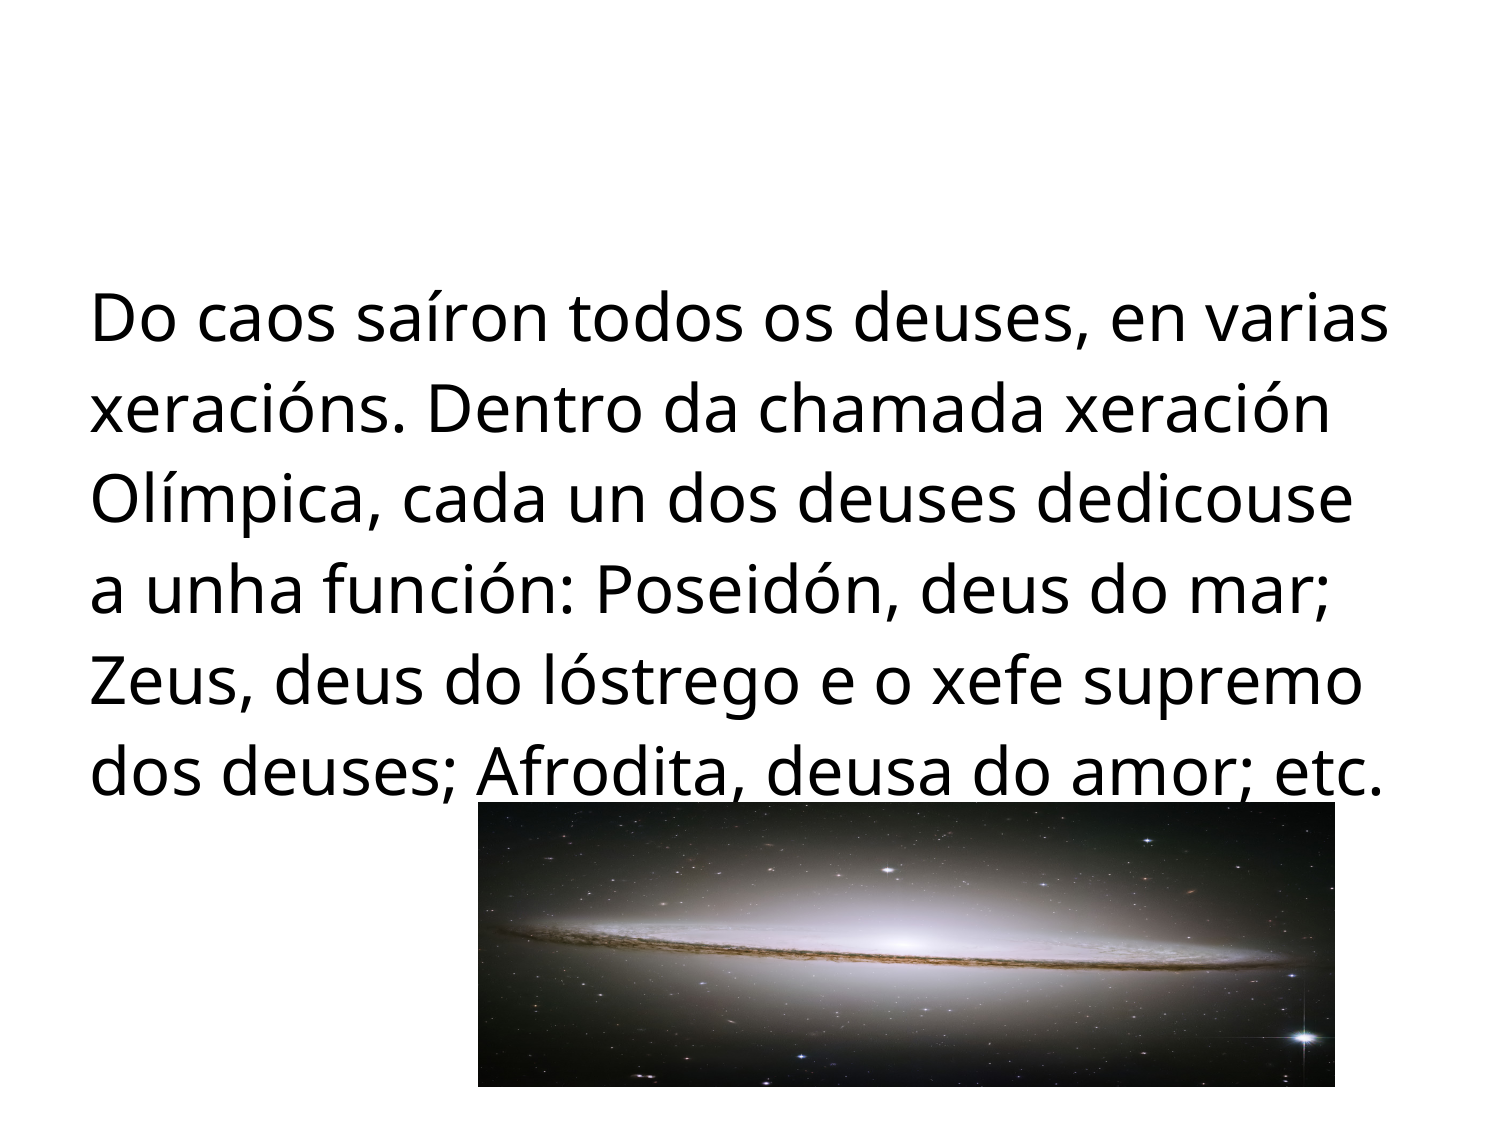

# Do caos saíron todos os deuses, en varias xeracións. Dentro da chamada xeración Olímpica, cada un dos deuses dedicouse a unha función: Poseidón, deus do mar; Zeus, deus do lóstrego e o xefe supremo dos deuses; Afrodita, deusa do amor; etc.